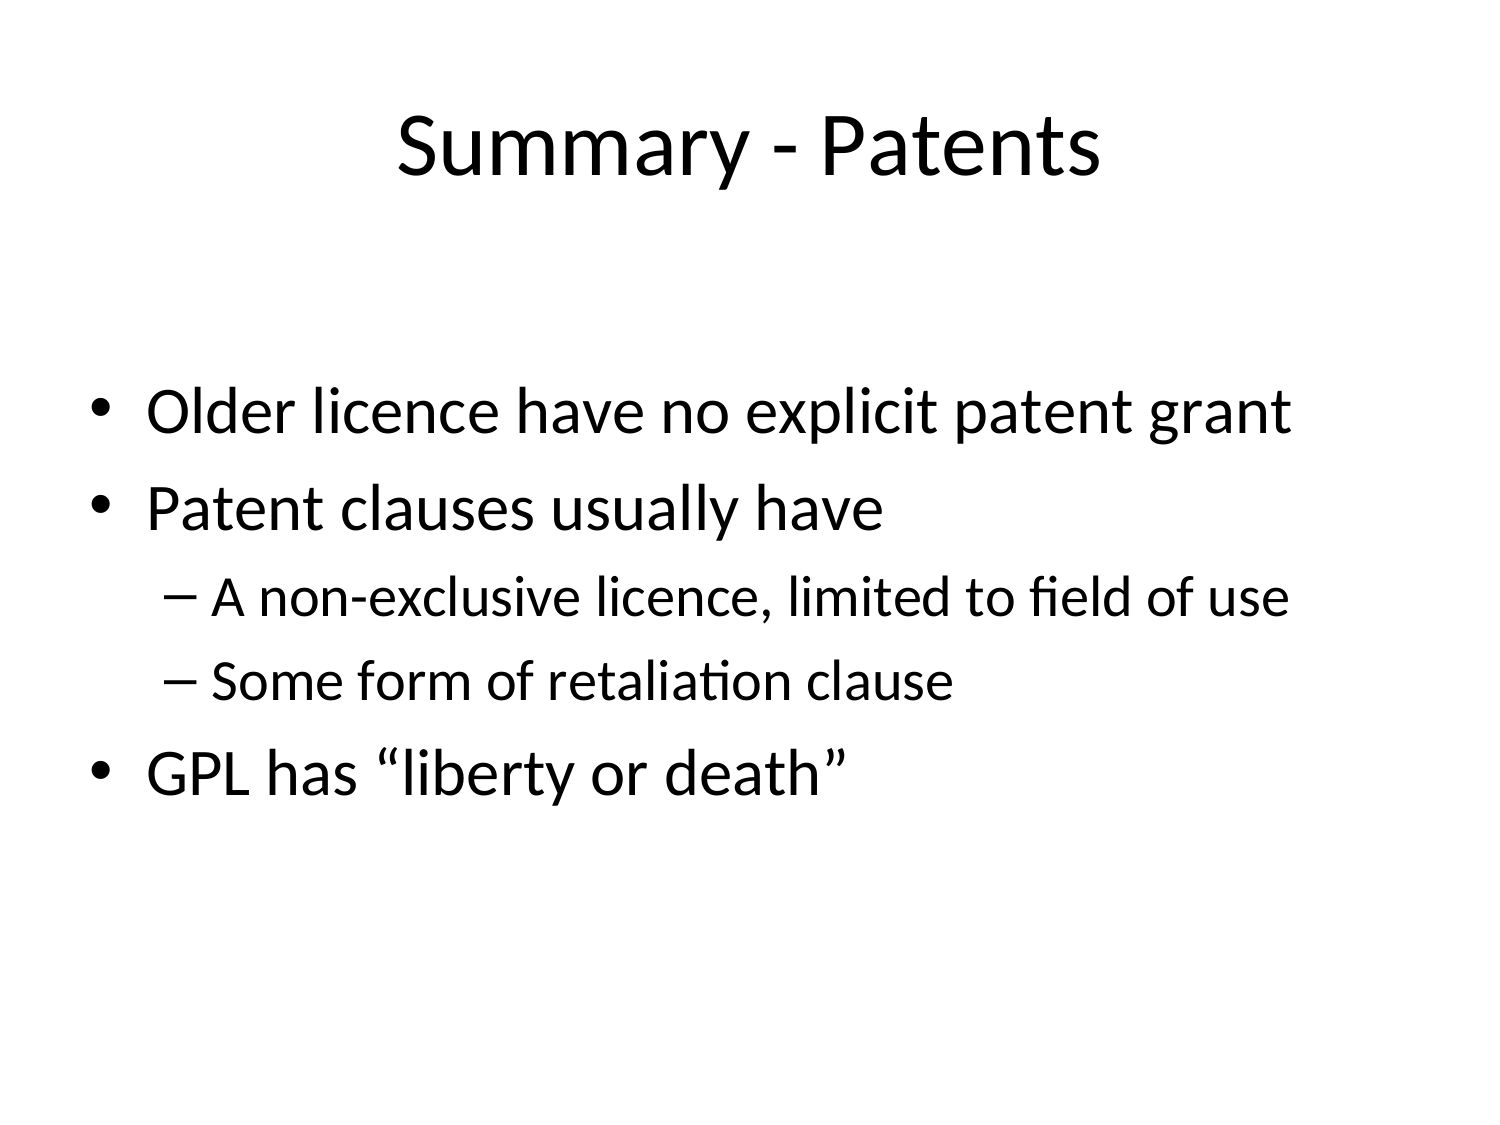

# Summary - Patents
Older licence have no explicit patent grant
Patent clauses usually have
A non-exclusive licence, limited to field of use
Some form of retaliation clause
GPL has “liberty or death”